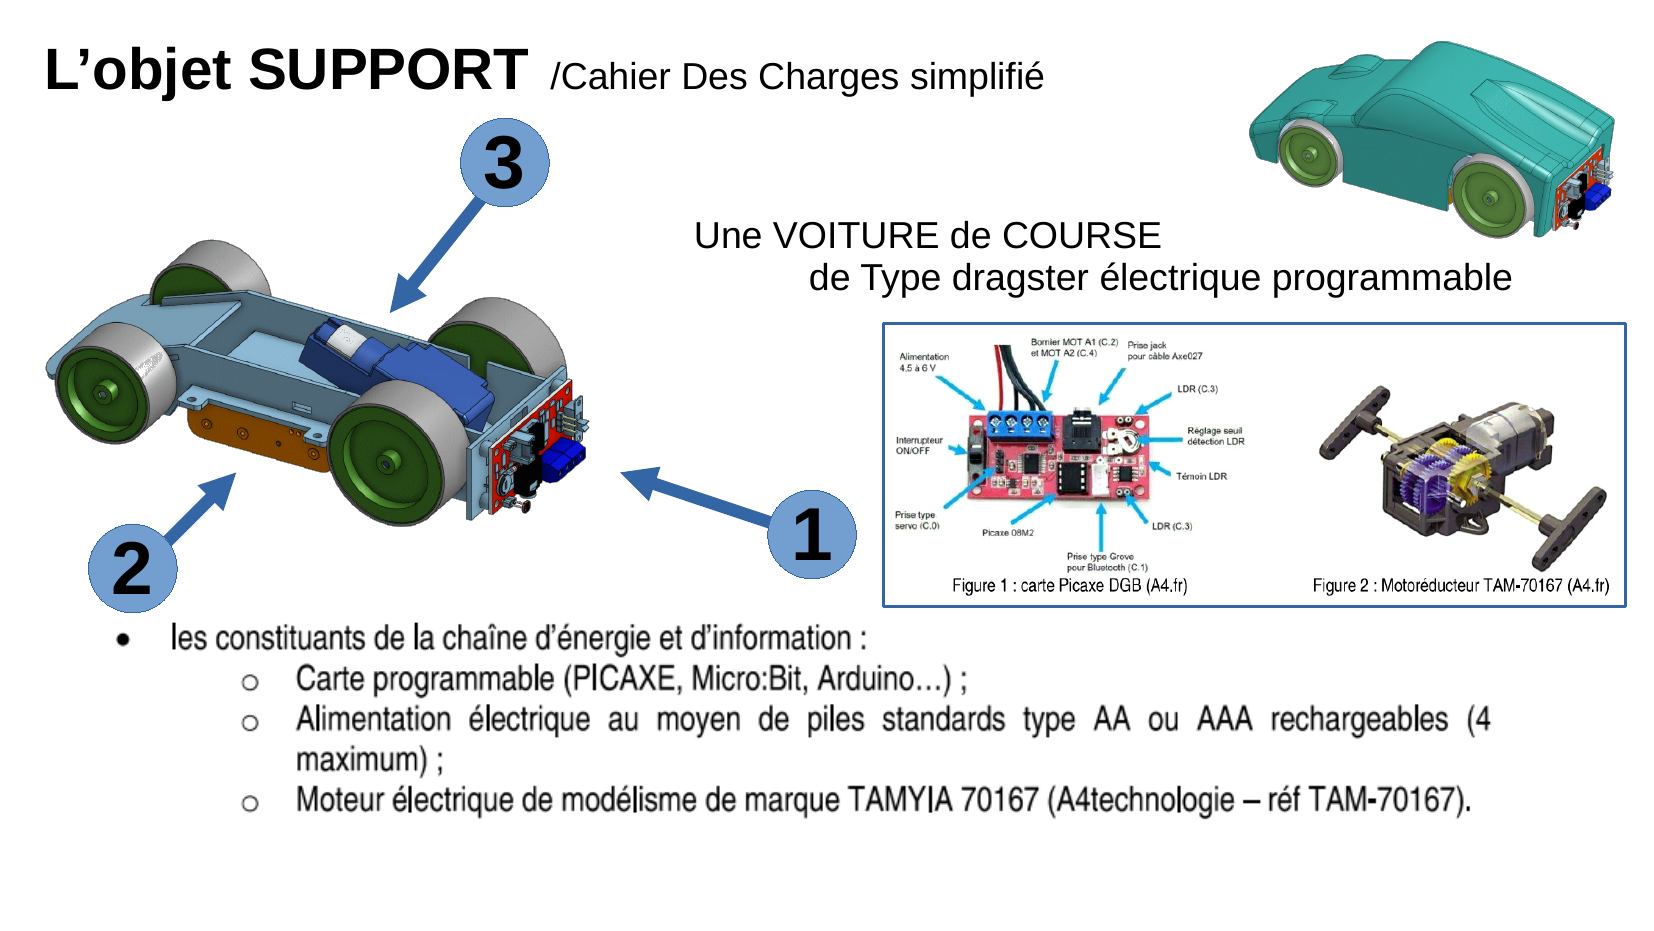

L’objet SUPPORT /Cahier Des Charges simplifié
3
Une VOITURE de COURSE
 de Type dragster électrique programmable
1
2